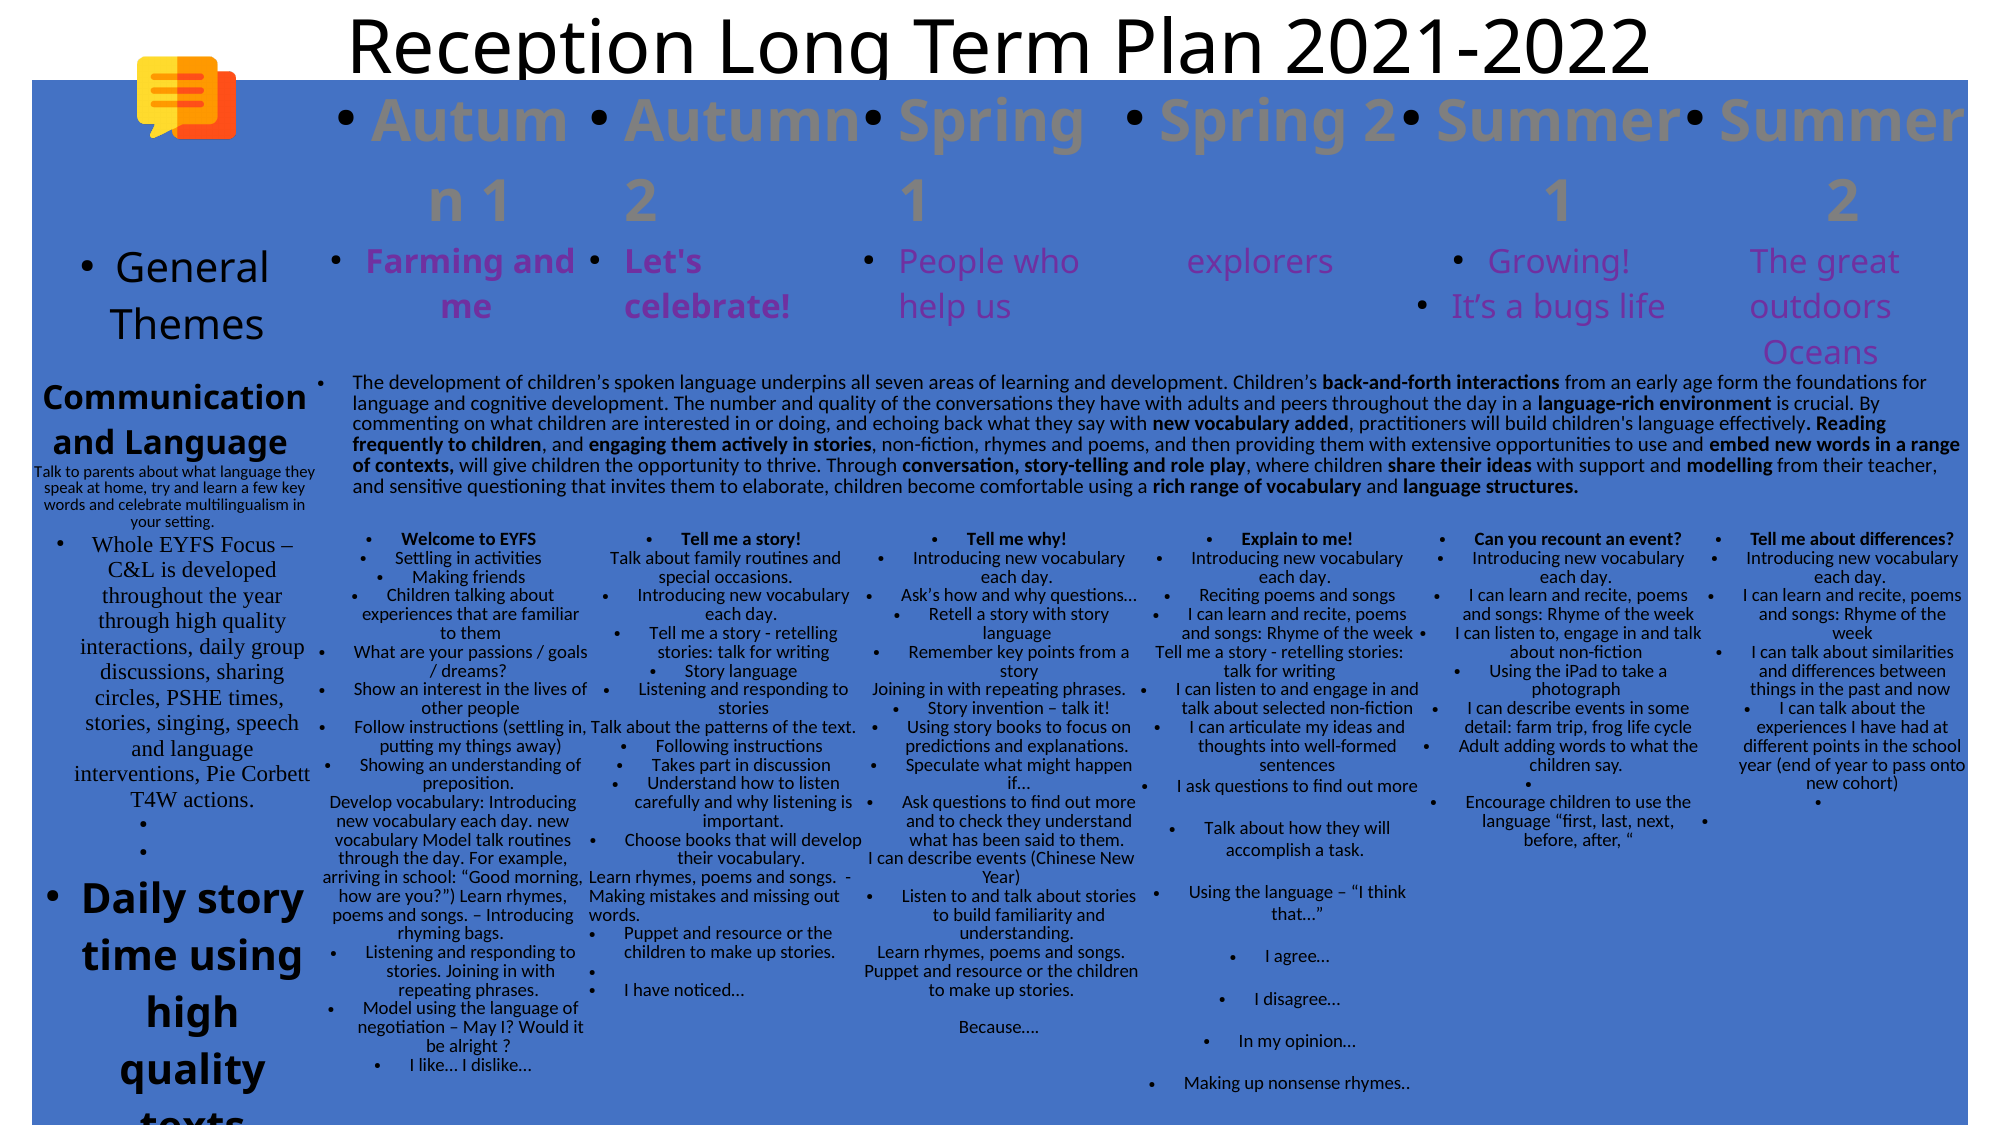

Reception Long Term Plan 2021-2022
| | Autumn 1 | Autumn 2 | Spring 1 | Spring 2 | | Summer 1 | | Summer 2 | |
| --- | --- | --- | --- | --- | --- | --- | --- | --- | --- |
| General Themes | Farming and me | Let's celebrate! | People who help us | explorers | | Growing! It’s a bugs life | | The great outdoors Oceans | |
| Communication and Language Talk to parents about what language they speak at home, try and learn a few key words and celebrate multilingualism in your setting. | The development of children’s spoken language underpins all seven areas of learning and development. Children’s back-and-forth interactions from an early age form the foundations for language and cognitive development. The number and quality of the conversations they have with adults and peers throughout the day in a language-rich environment is crucial. By commenting on what children are interested in or doing, and echoing back what they say with new vocabulary added, practitioners will build children's language effectively. Reading frequently to children, and engaging them actively in stories, non-fiction, rhymes and poems, and then providing them with extensive opportunities to use and embed new words in a range of contexts, will give children the opportunity to thrive. Through conversation, story-telling and role play, where children share their ideas with support and modelling from their teacher, and sensitive questioning that invites them to elaborate, children become comfortable using a rich range of vocabulary and language structures. | | | | | | | | |
| Whole EYFS Focus – C&L is developed throughout the year through high quality interactions, daily group discussions, sharing circles, PSHE times, stories, singing, speech and language interventions, Pie Corbett T4W actions. Daily story time using high quality texts | Welcome to EYFS Settling in activities Making friends Children talking about experiences that are familiar to them What are your passions / goals / dreams? Show an interest in the lives of other people Follow instructions (settling in, putting my things away) Showing an understanding of preposition. Develop vocabulary: Introducing new vocabulary each day. new vocabulary Model talk routines through the day. For example, arriving in school: “Good morning, how are you?”) Learn rhymes, poems and songs. – Introducing rhyming bags. Listening and responding to stories. Joining in with repeating phrases. Model using the language of negotiation – May I? Would it be alright ? I like… I dislike… | Tell me a story! Talk about family routines and special occasions. Introducing new vocabulary each day. Tell me a story - retelling stories: talk for writing Story language Listening and responding to stories Talk about the patterns of the text. Following instructions Takes part in discussion Understand how to listen carefully and why listening is important. Choose books that will develop their vocabulary. Learn rhymes, poems and songs. - Making mistakes and missing out words. Puppet and resource or the children to make up stories. I have noticed… | Tell me why! Introducing new vocabulary each day. Ask’s how and why questions… Retell a story with story language Remember key points from a story Joining in with repeating phrases. Story invention – talk it! Using story books to focus on predictions and explanations. Speculate what might happen if… Ask questions to find out more and to check they understand what has been said to them. I can describe events (Chinese New Year) Listen to and talk about stories to build familiarity and understanding. Learn rhymes, poems and songs. Puppet and resource or the children to make up stories. Because…. | | Explain to me! Introducing new vocabulary each day. Reciting poems and songs I can learn and recite, poems and songs: Rhyme of the week Tell me a story - retelling stories: talk for writing I can listen to and engage in and talk about selected non-fiction I can articulate my ideas and thoughts into well-formed sentences I ask questions to find out more Talk about how they will accomplish a task. Using the language – “I think that…” I agree… I disagree… In my opinion… Making up nonsense rhymes.. | | Can you recount an event? Introducing new vocabulary each day. I can learn and recite, poems and songs: Rhyme of the week I can listen to, engage in and talk about non-fiction Using the iPad to take a photograph I can describe events in some detail: farm trip, frog life cycle Adult adding words to what the children say. Encourage children to use the language “first, last, next, before, after, “ | | Tell me about differences? Introducing new vocabulary each day. I can learn and recite, poems and songs: Rhyme of the week I can talk about similarities and differences between things in the past and now I can talk about the experiences I have had at different points in the school year (end of year to pass onto new cohort) |